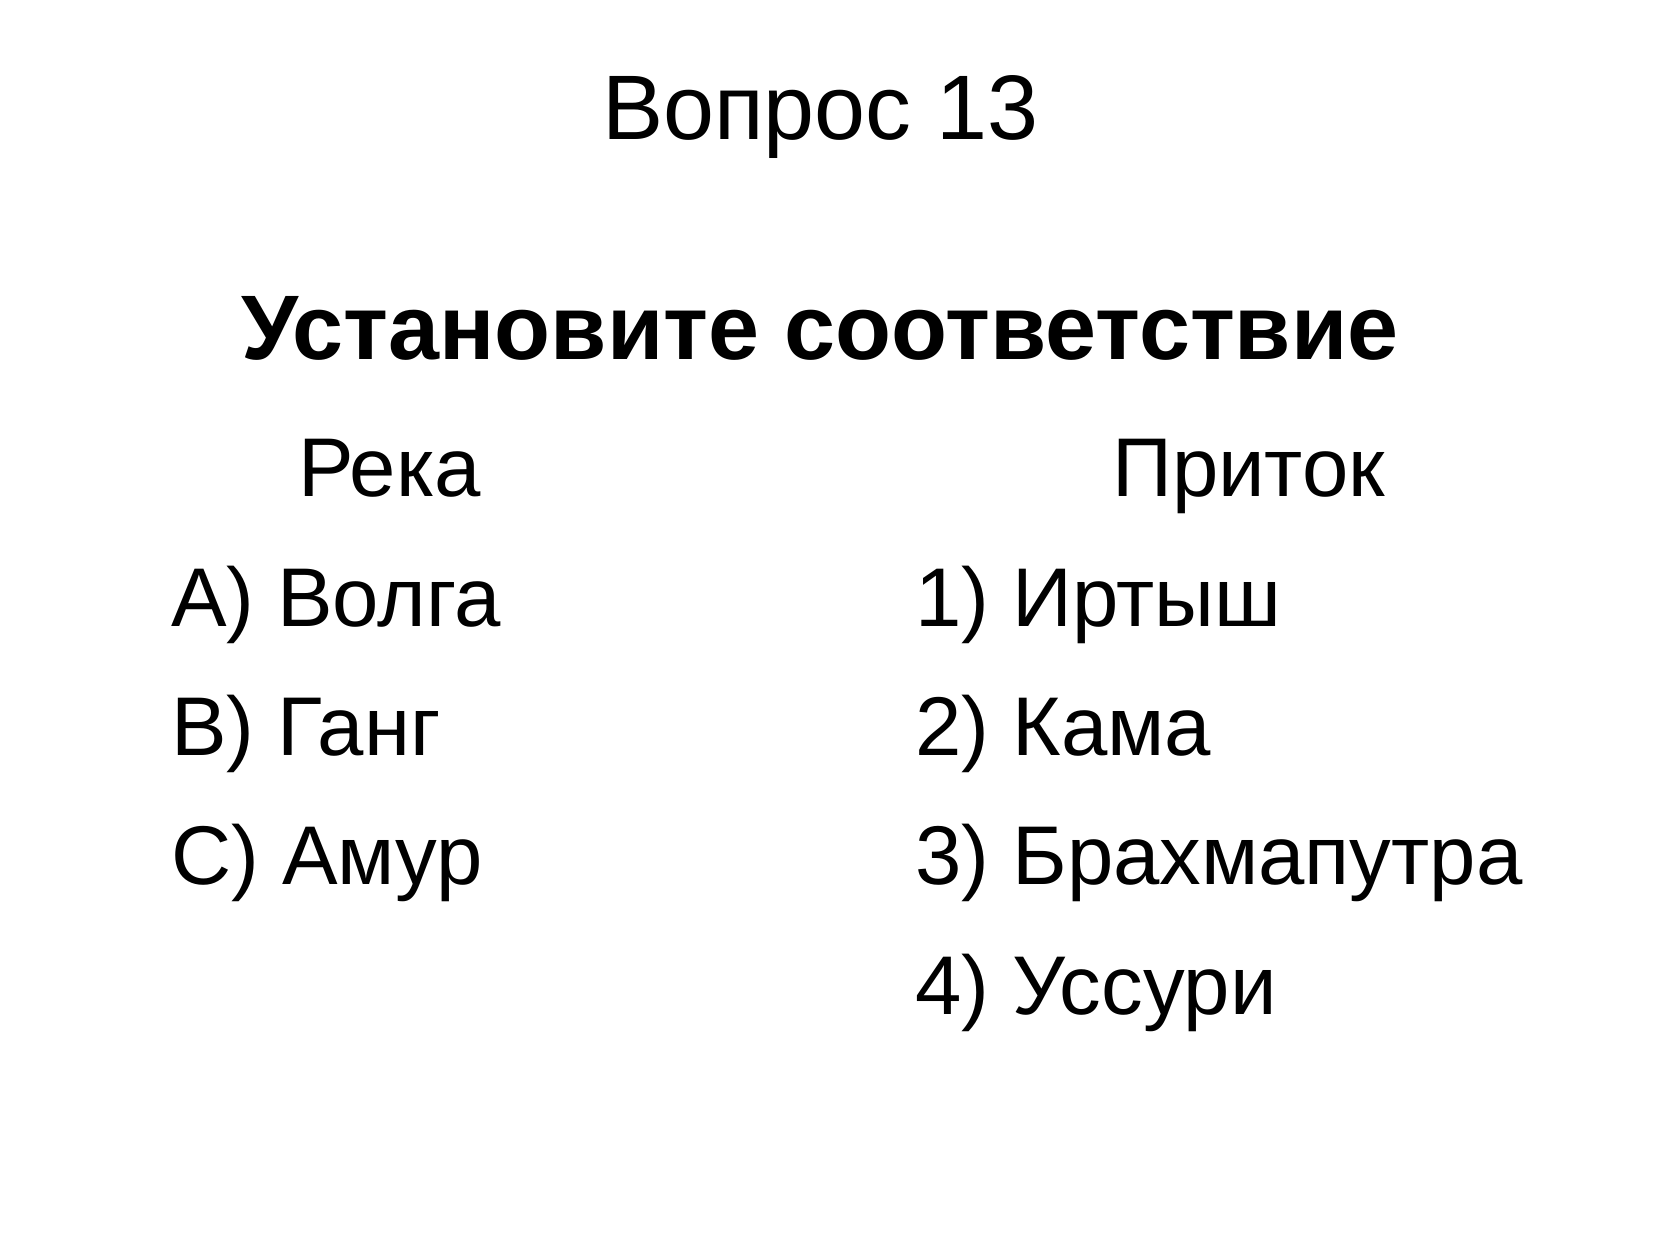

# Вопрос 13 Установите соответствие
Река
А) Волга
В) Ганг
С) Амур
Приток
1) Иртыш
2) Кама
3) Брахмапутра
4) Уссури